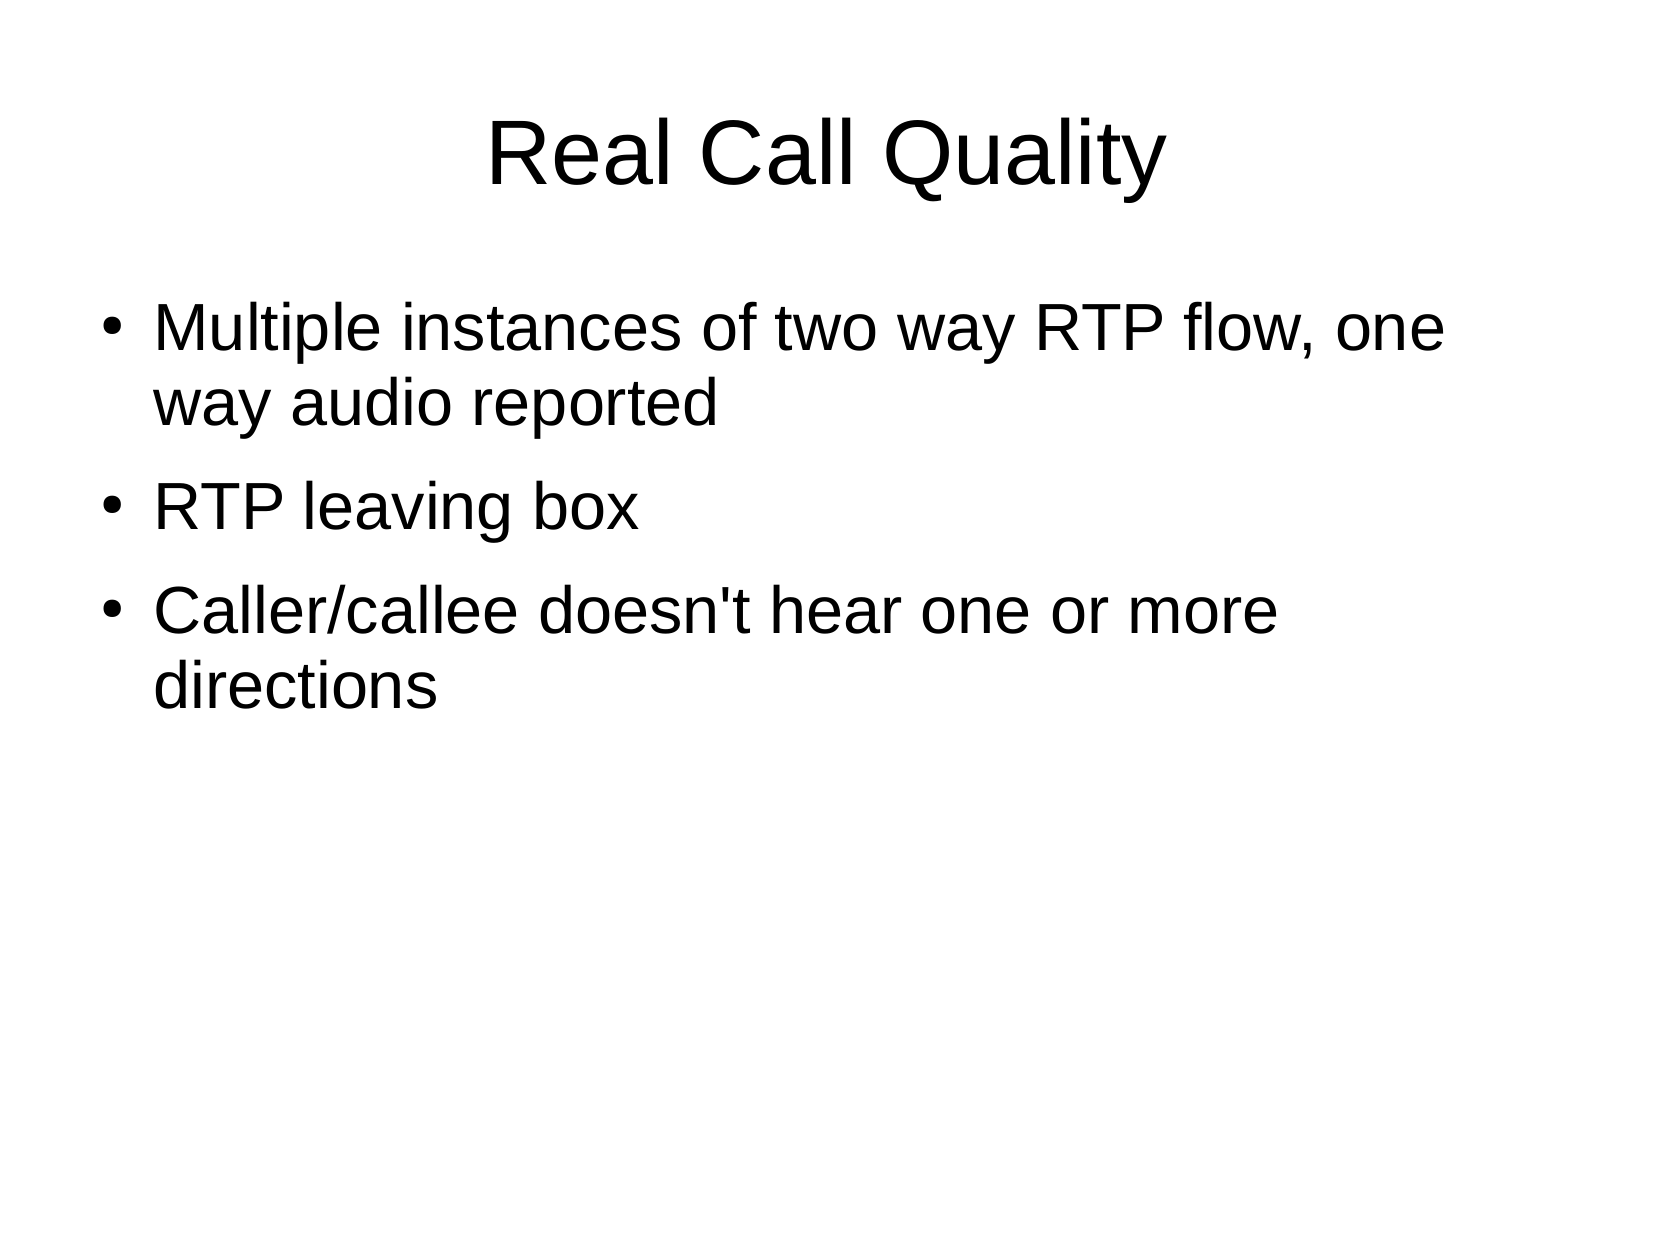

# Real Call Quality
Multiple instances of two way RTP flow, one way audio reported
RTP leaving box
Caller/callee doesn't hear one or more directions